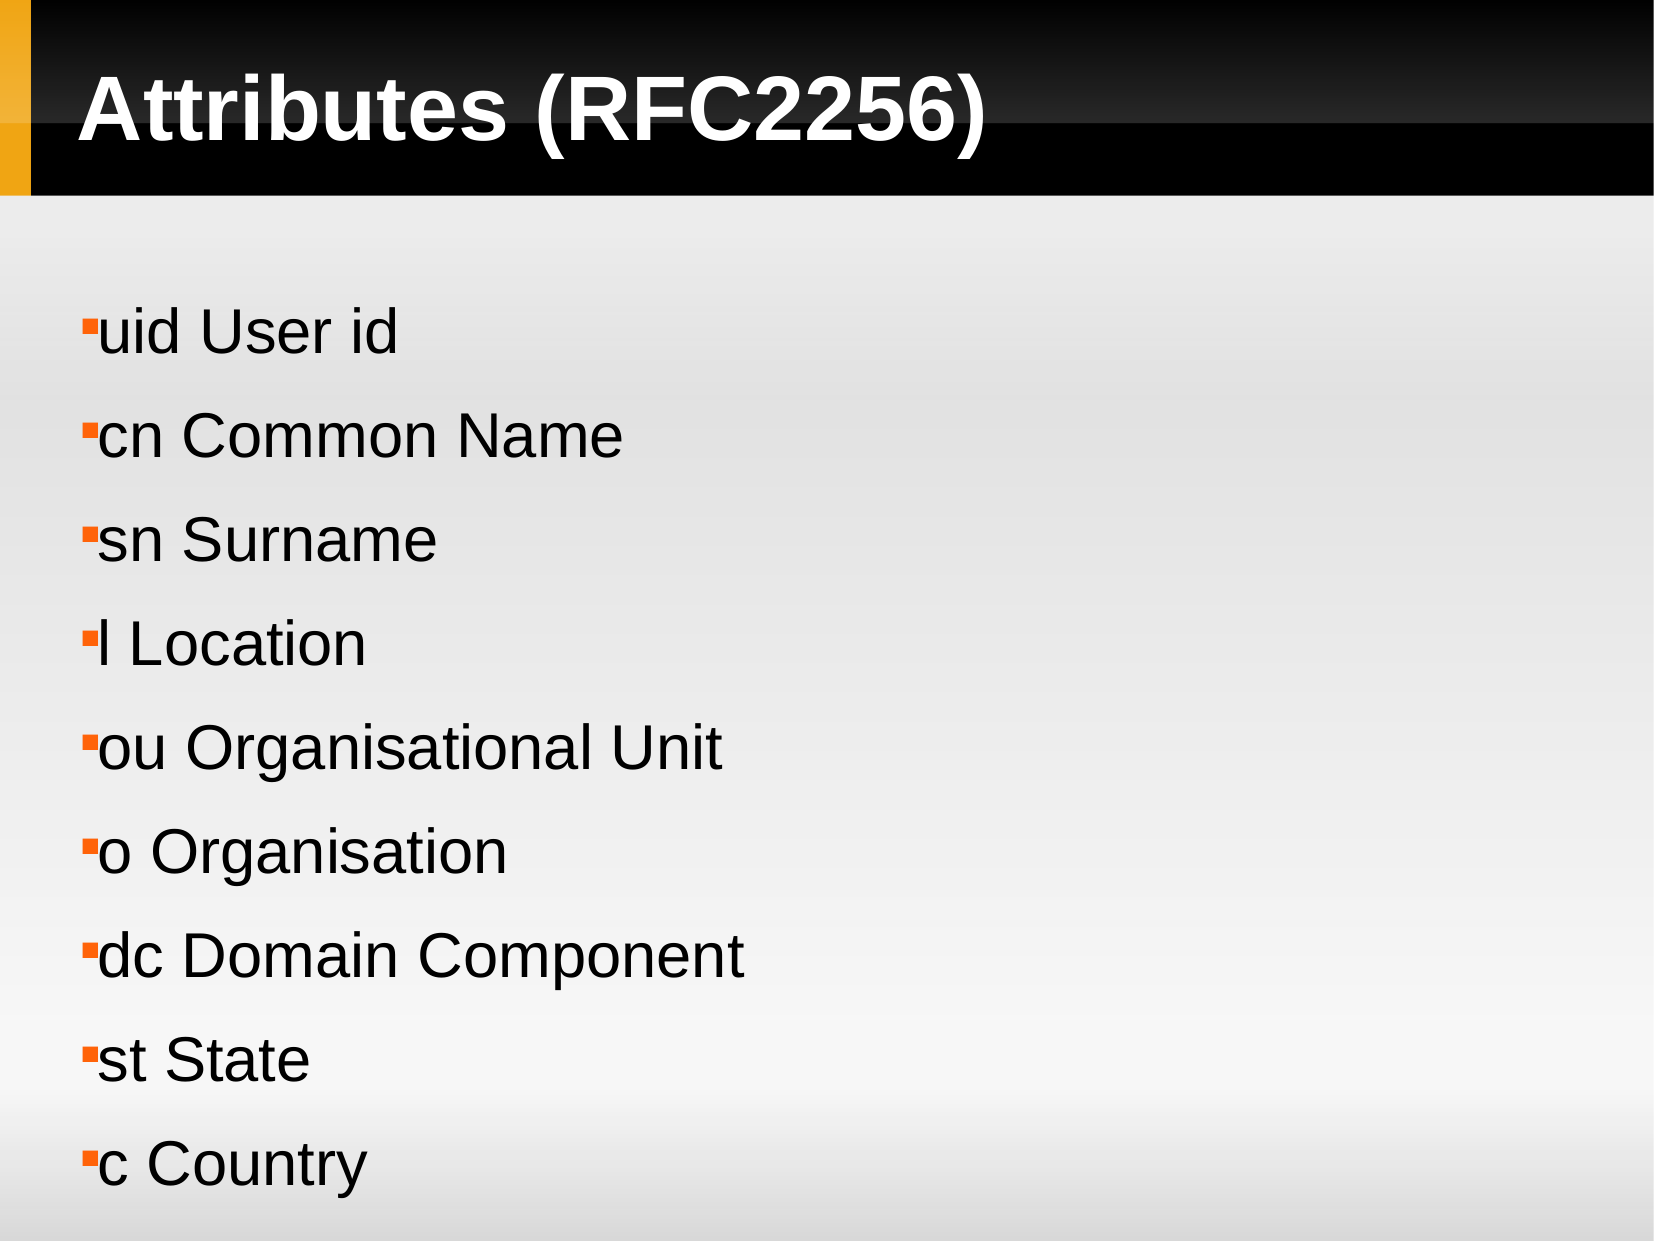

# Attributes (RFC2256)
uid User id
cn Common Name
sn Surname
l Location
ou Organisational Unit
o Organisation
dc Domain Component
st State
c Country